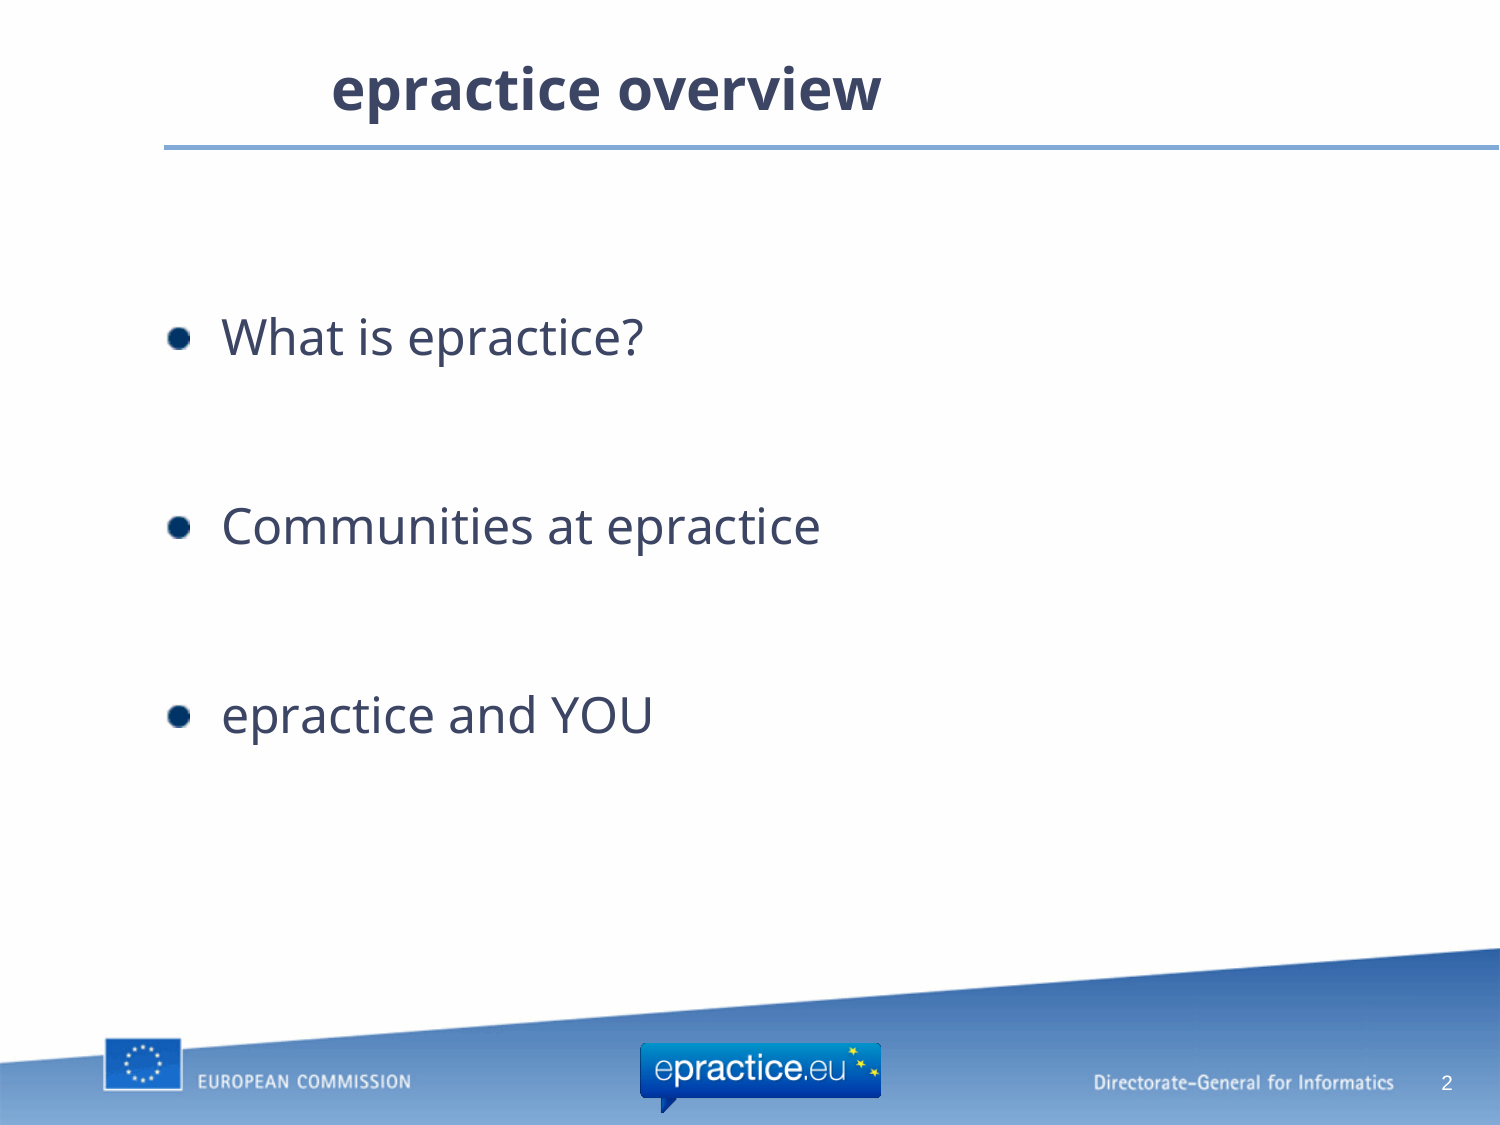

# epractice overview
What is epractice?
Communities at epractice
epractice and YOU